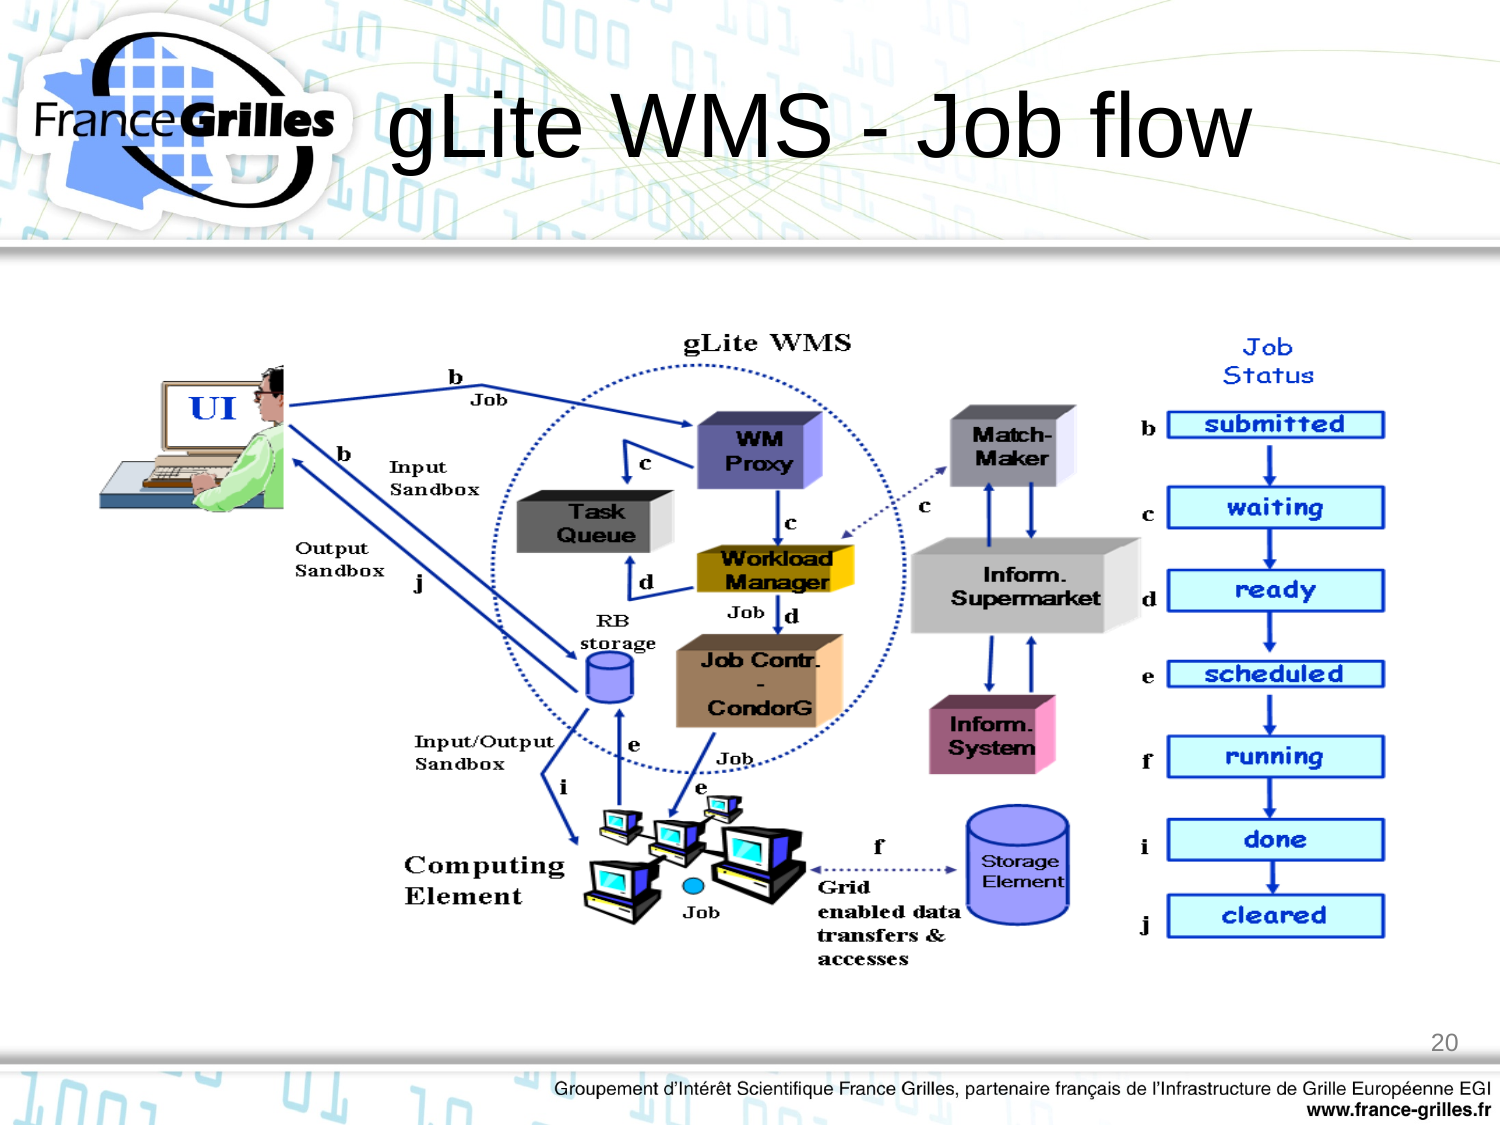

# gLite WMS - Job flow
20
Introduction aux grilles